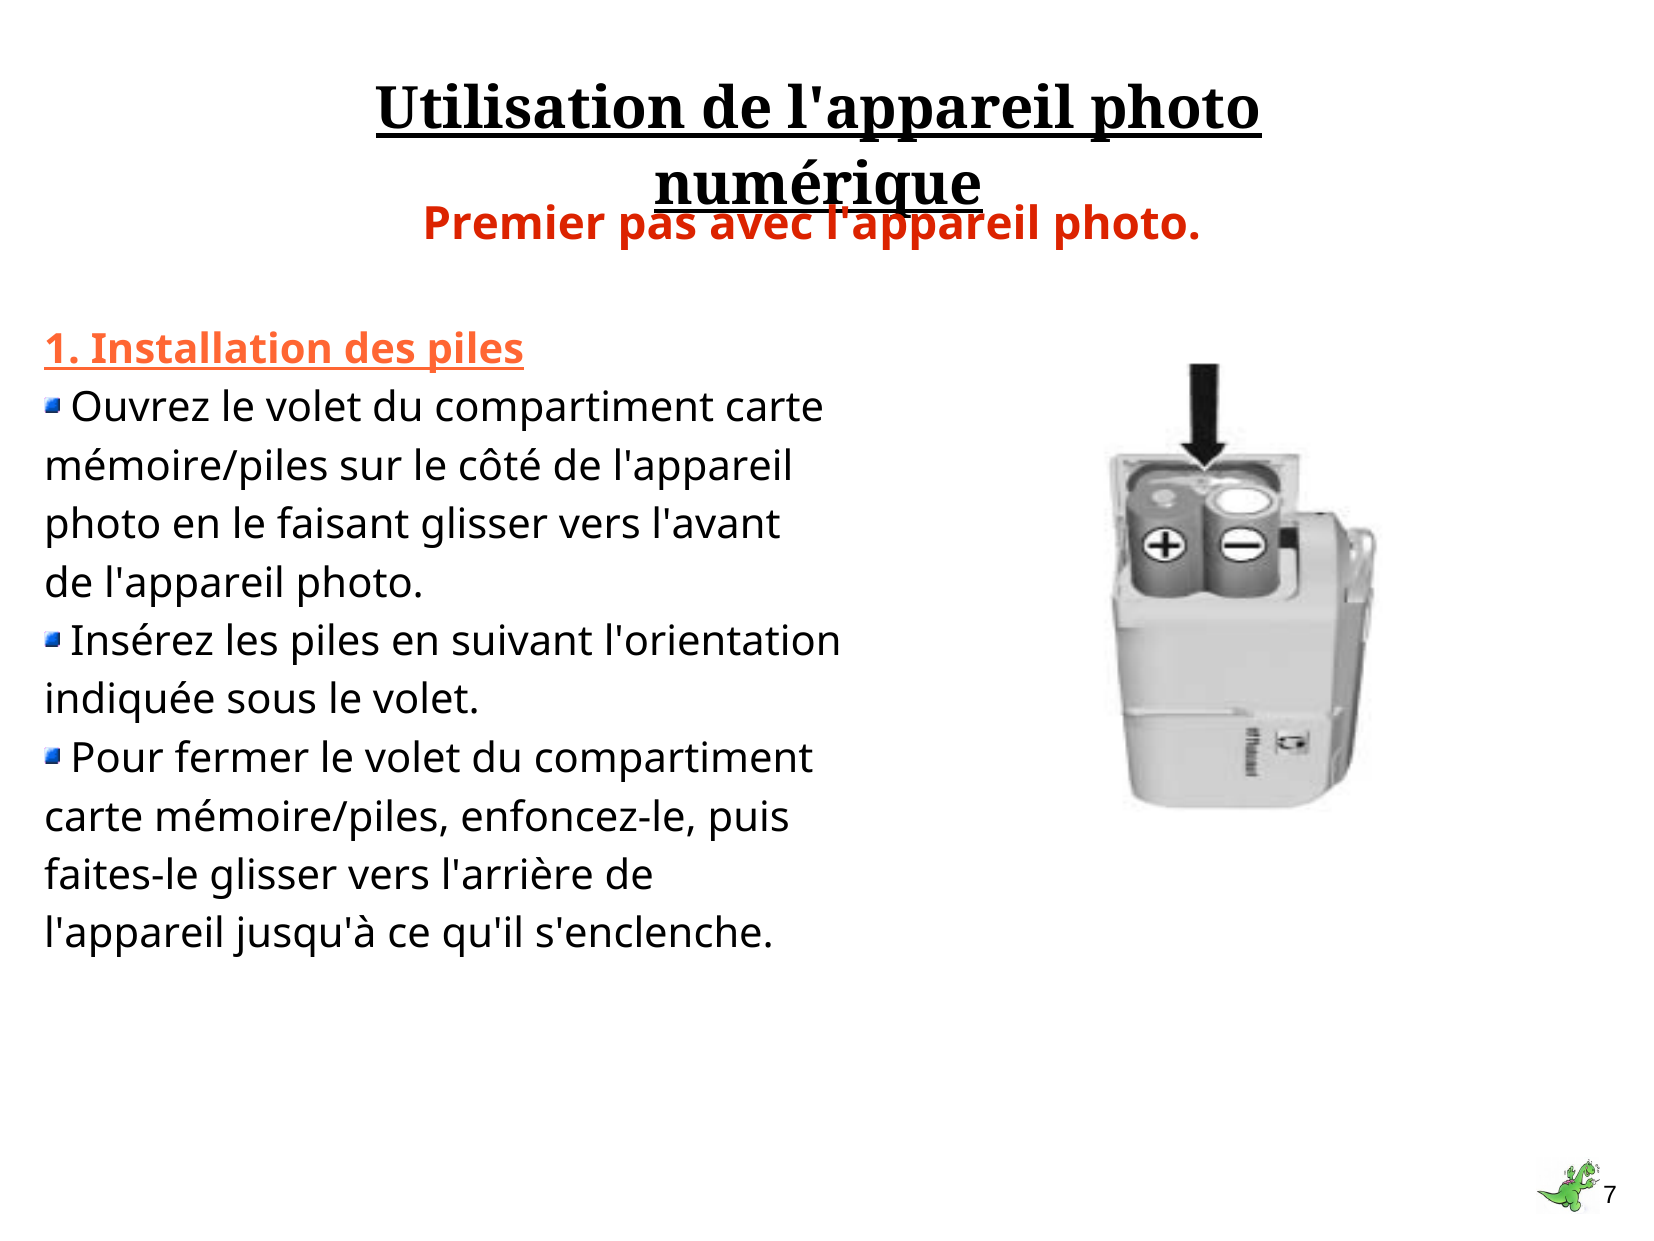

Utilisation de l'appareil photo numérique
Premier pas avec l'appareil photo.
1. Installation des piles
 Ouvrez le volet du compartiment carte
mémoire/piles sur le côté de l'appareil
photo en le faisant glisser vers l'avant
de l'appareil photo.
 Insérez les piles en suivant l'orientation
indiquée sous le volet.
 Pour fermer le volet du compartiment
carte mémoire/piles, enfoncez-le, puis
faites-le glisser vers l'arrière de
l'appareil jusqu'à ce qu'il s'enclenche.
7